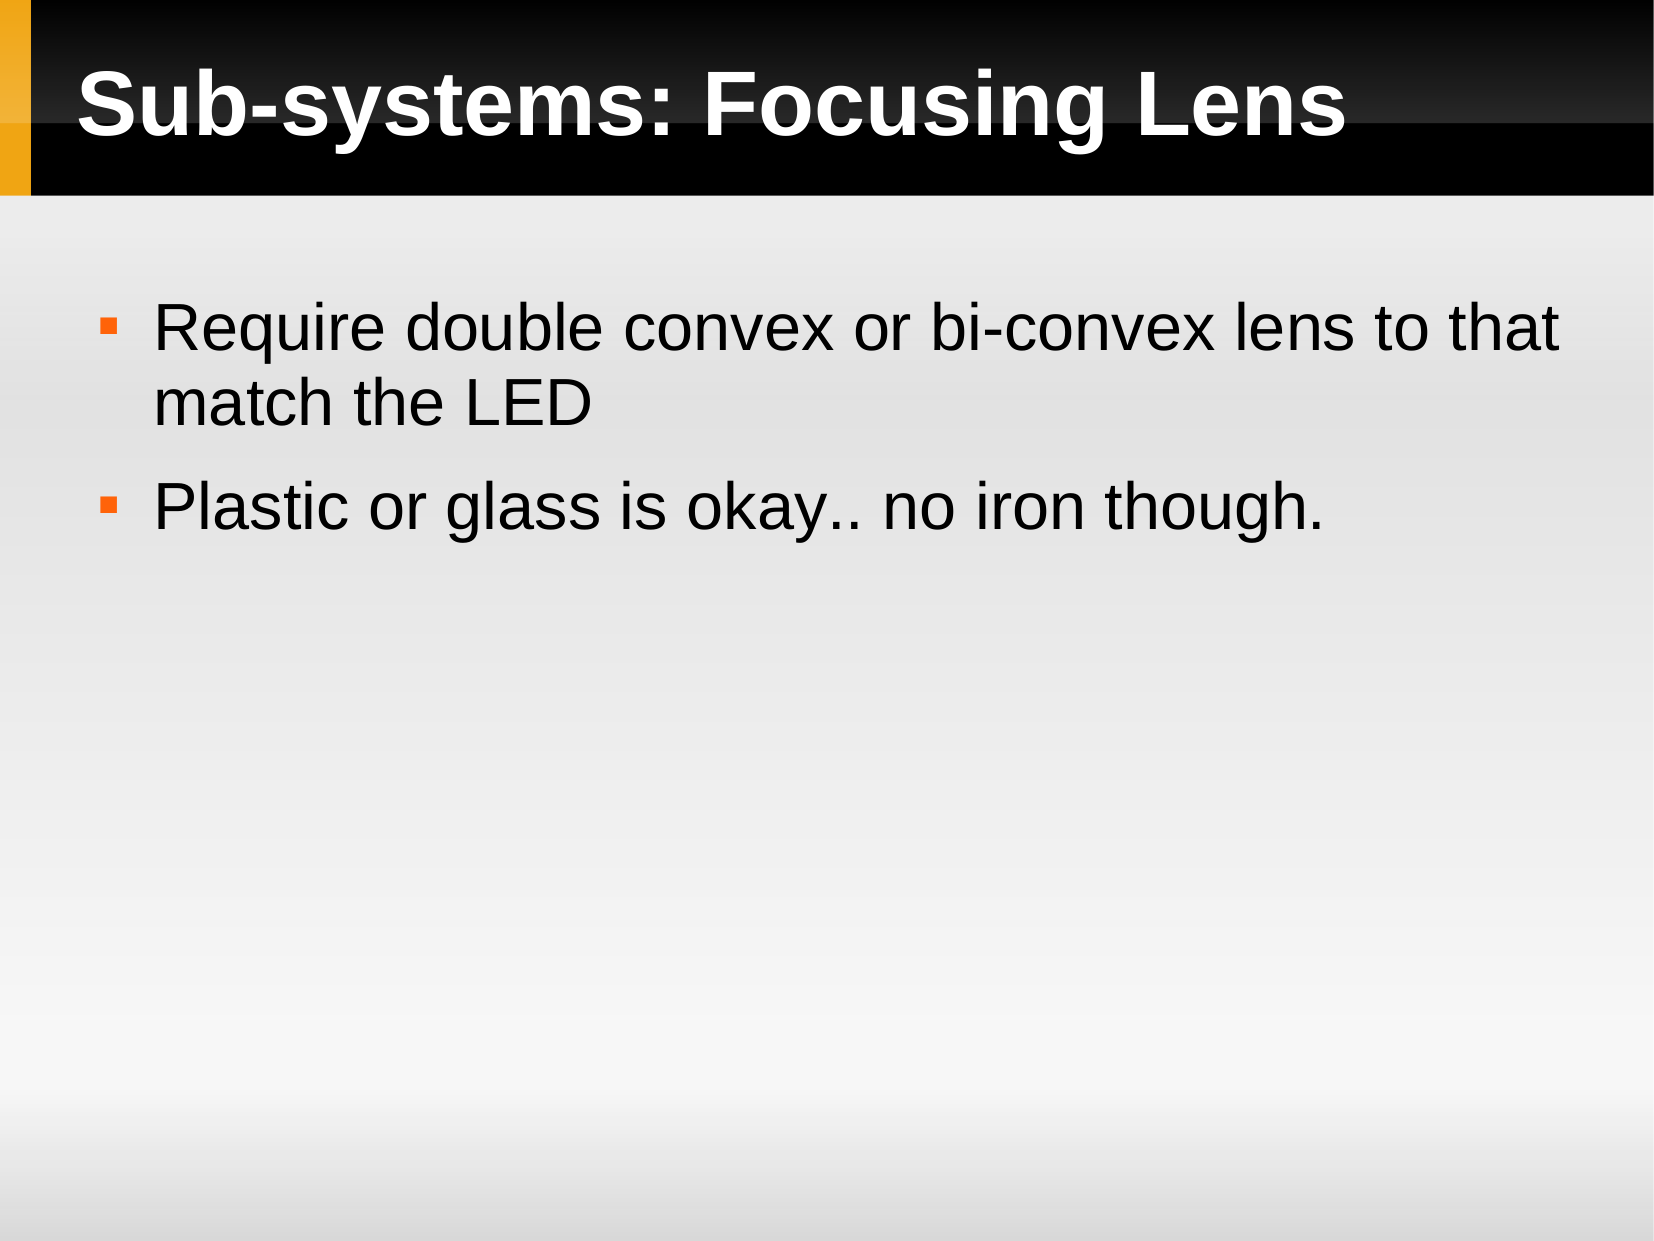

# Sub-systems: Focusing Lens
Require double convex or bi-convex lens to that match the LED
Plastic or glass is okay.. no iron though.